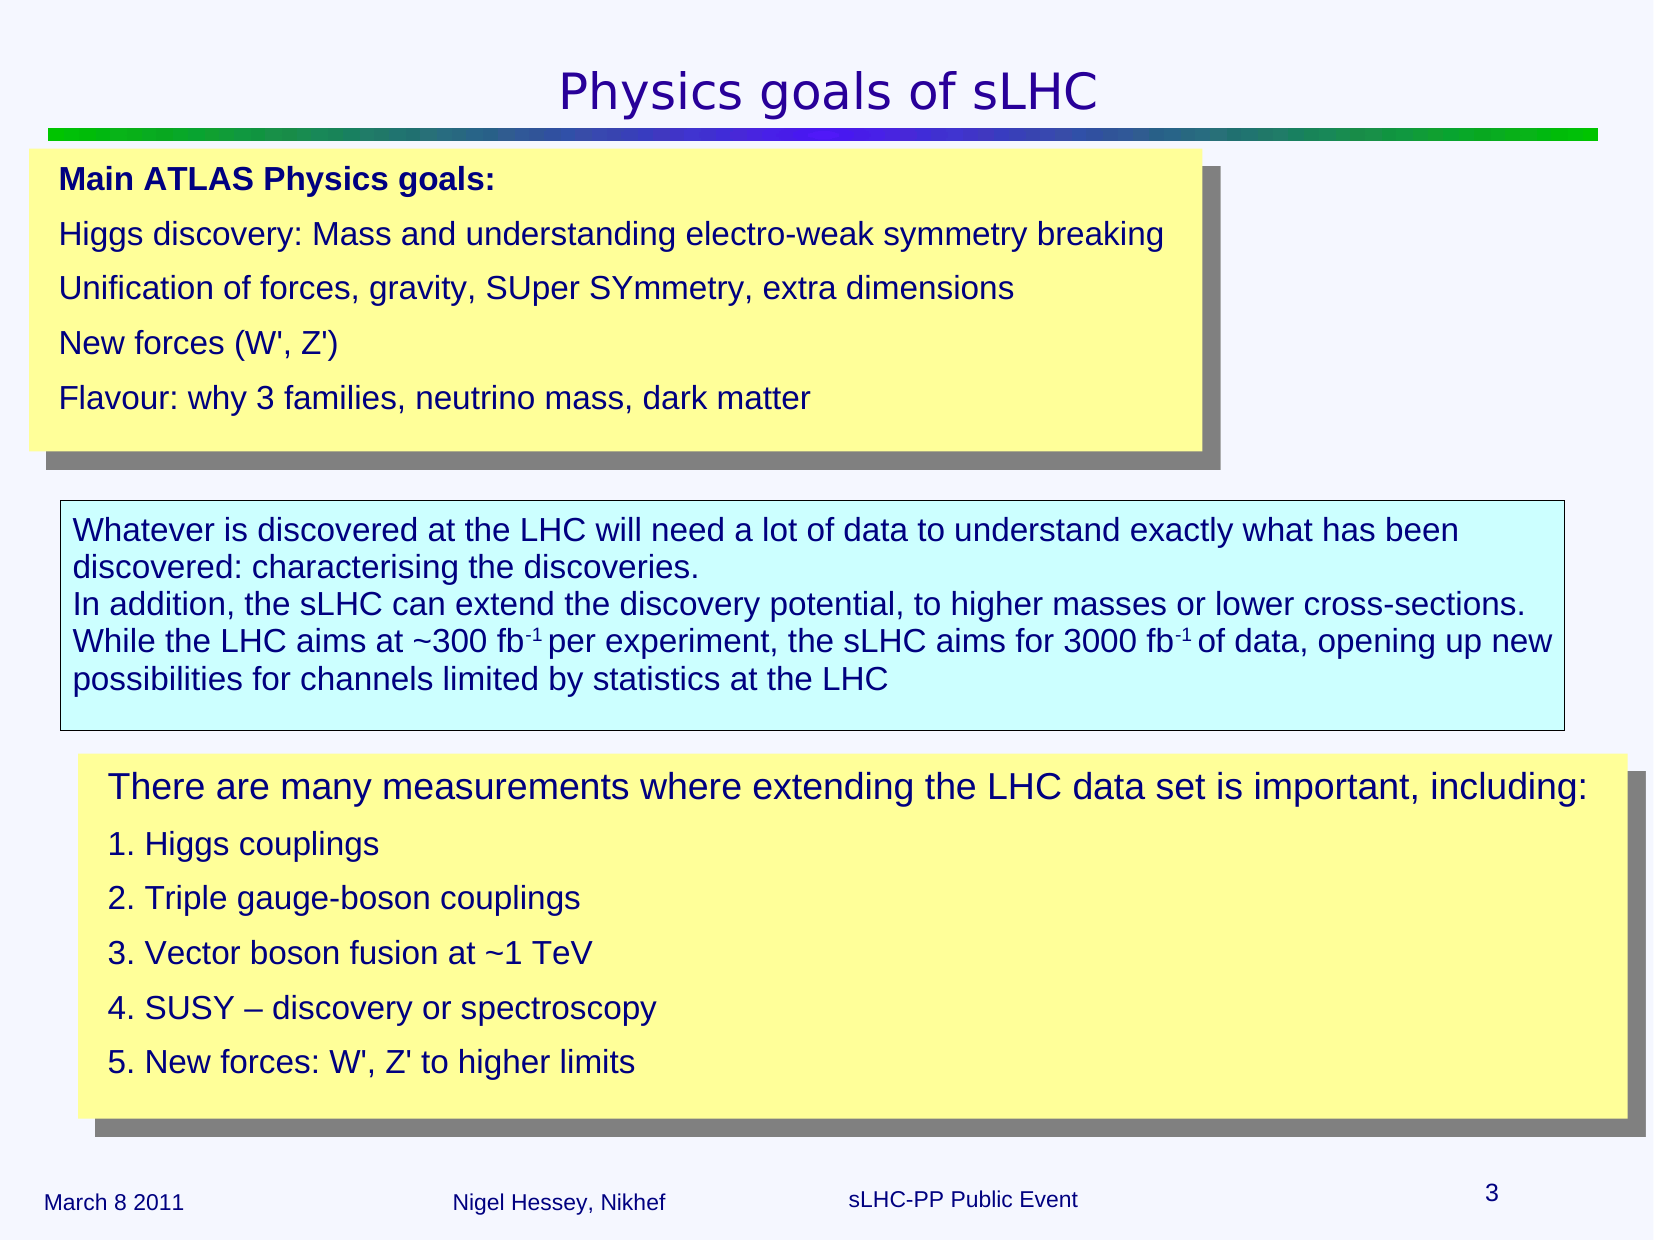

# Physics goals of sLHC
Main ATLAS Physics goals:
Higgs discovery: Mass and understanding electro-weak symmetry breaking
Unification of forces, gravity, SUper SYmmetry, extra dimensions
New forces (W', Z')
Flavour: why 3 families, neutrino mass, dark matter
Whatever is discovered at the LHC will need a lot of data to understand exactly what has been discovered: characterising the discoveries.
In addition, the sLHC can extend the discovery potential, to higher masses or lower cross-sections.
While the LHC aims at ~300 fb-1 per experiment, the sLHC aims for 3000 fb-1 of data, opening up new possibilities for channels limited by statistics at the LHC
There are many measurements where extending the LHC data set is important, including:
1. Higgs couplings
2. Triple gauge-boson couplings
3. Vector boson fusion at ~1 TeV
4. SUSY – discovery or spectroscopy
5. New forces: W', Z' to higher limits